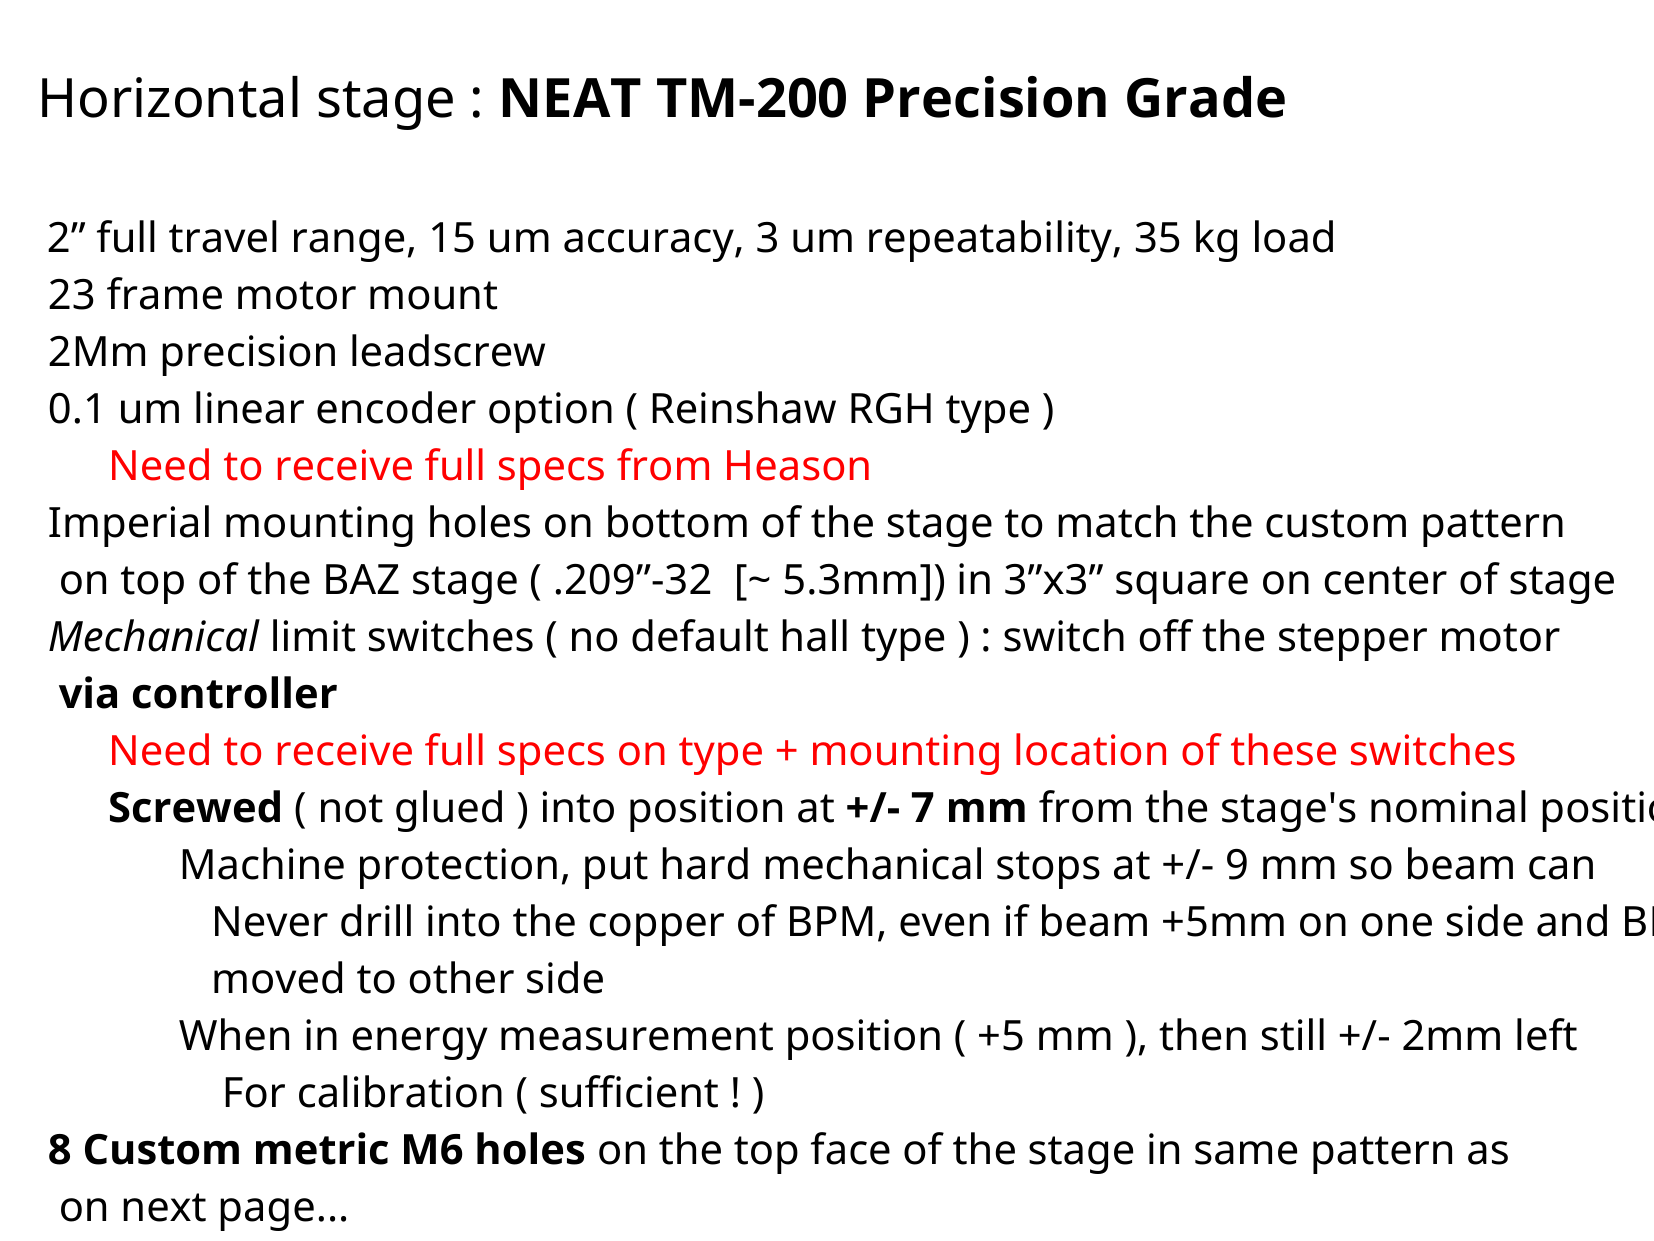

Horizontal stage : NEAT TM-200 Precision Grade
 2” full travel range, 15 um accuracy, 3 um repeatability, 35 kg load
 23 frame motor mount
 2Mm precision leadscrew
 0.1 um linear encoder option ( Reinshaw RGH type )
Need to receive full specs from Heason
 Imperial mounting holes on bottom of the stage to match the custom pattern
 on top of the BAZ stage ( .209”-32 [~ 5.3mm]) in 3”x3” square on center of stage
 Mechanical limit switches ( no default hall type ) : switch off the stepper motor
 via controller
Need to receive full specs on type + mounting location of these switches
Screwed ( not glued ) into position at +/- 7 mm from the stage's nominal position
Machine protection, put hard mechanical stops at +/- 9 mm so beam can
 Never drill into the copper of BPM, even if beam +5mm on one side and BPM
 moved to other side
When in energy measurement position ( +5 mm ), then still +/- 2mm left
 For calibration ( sufficient ! )
 8 Custom metric M6 holes on the top face of the stage in same pattern as
 on next page...
 Both stepper motor and limit switches/encoder are 15pin D-type connector